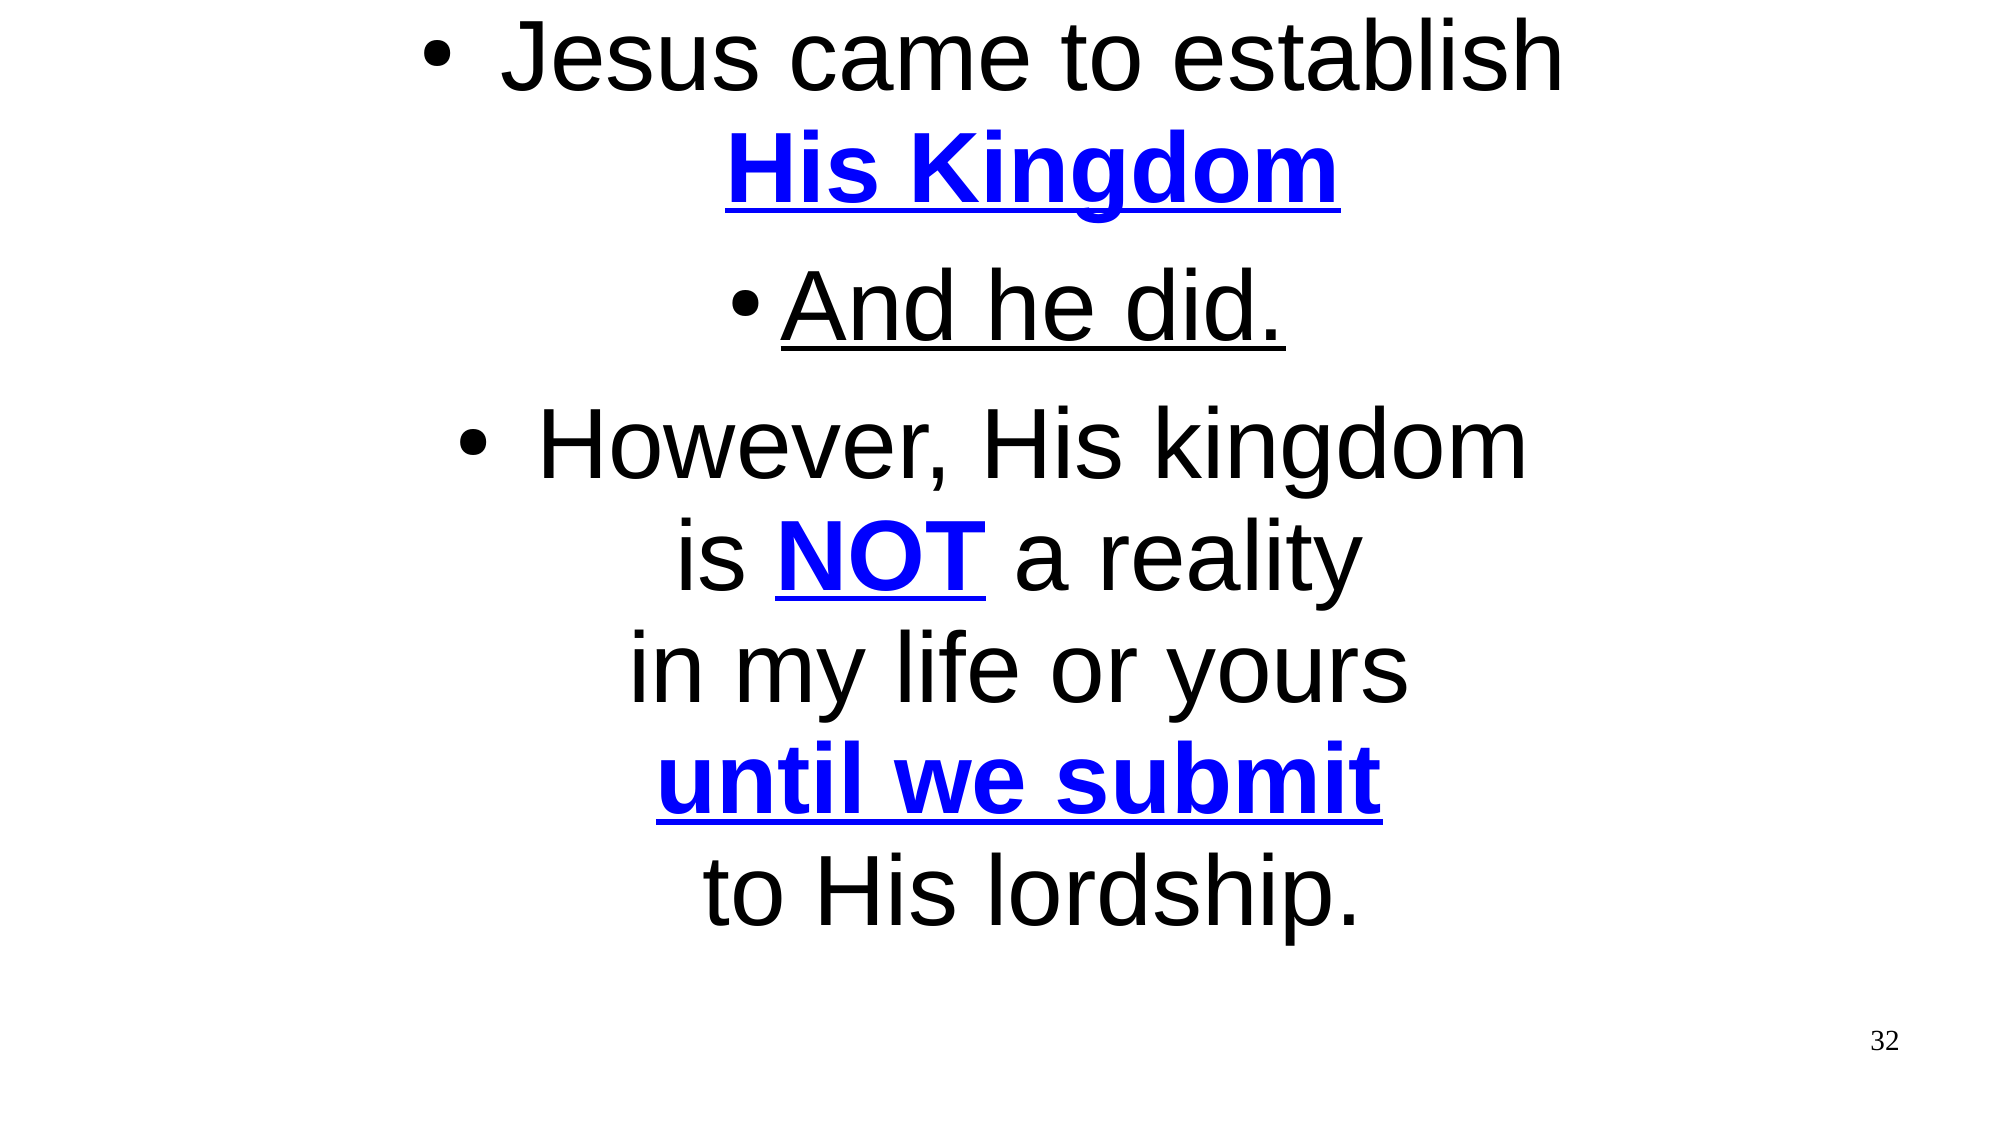

# Jesus came to establish His Kingdom
And he did.
 However, His kingdom
is NOT a reality
in my life or yours
until we submit
to His lordship.
32